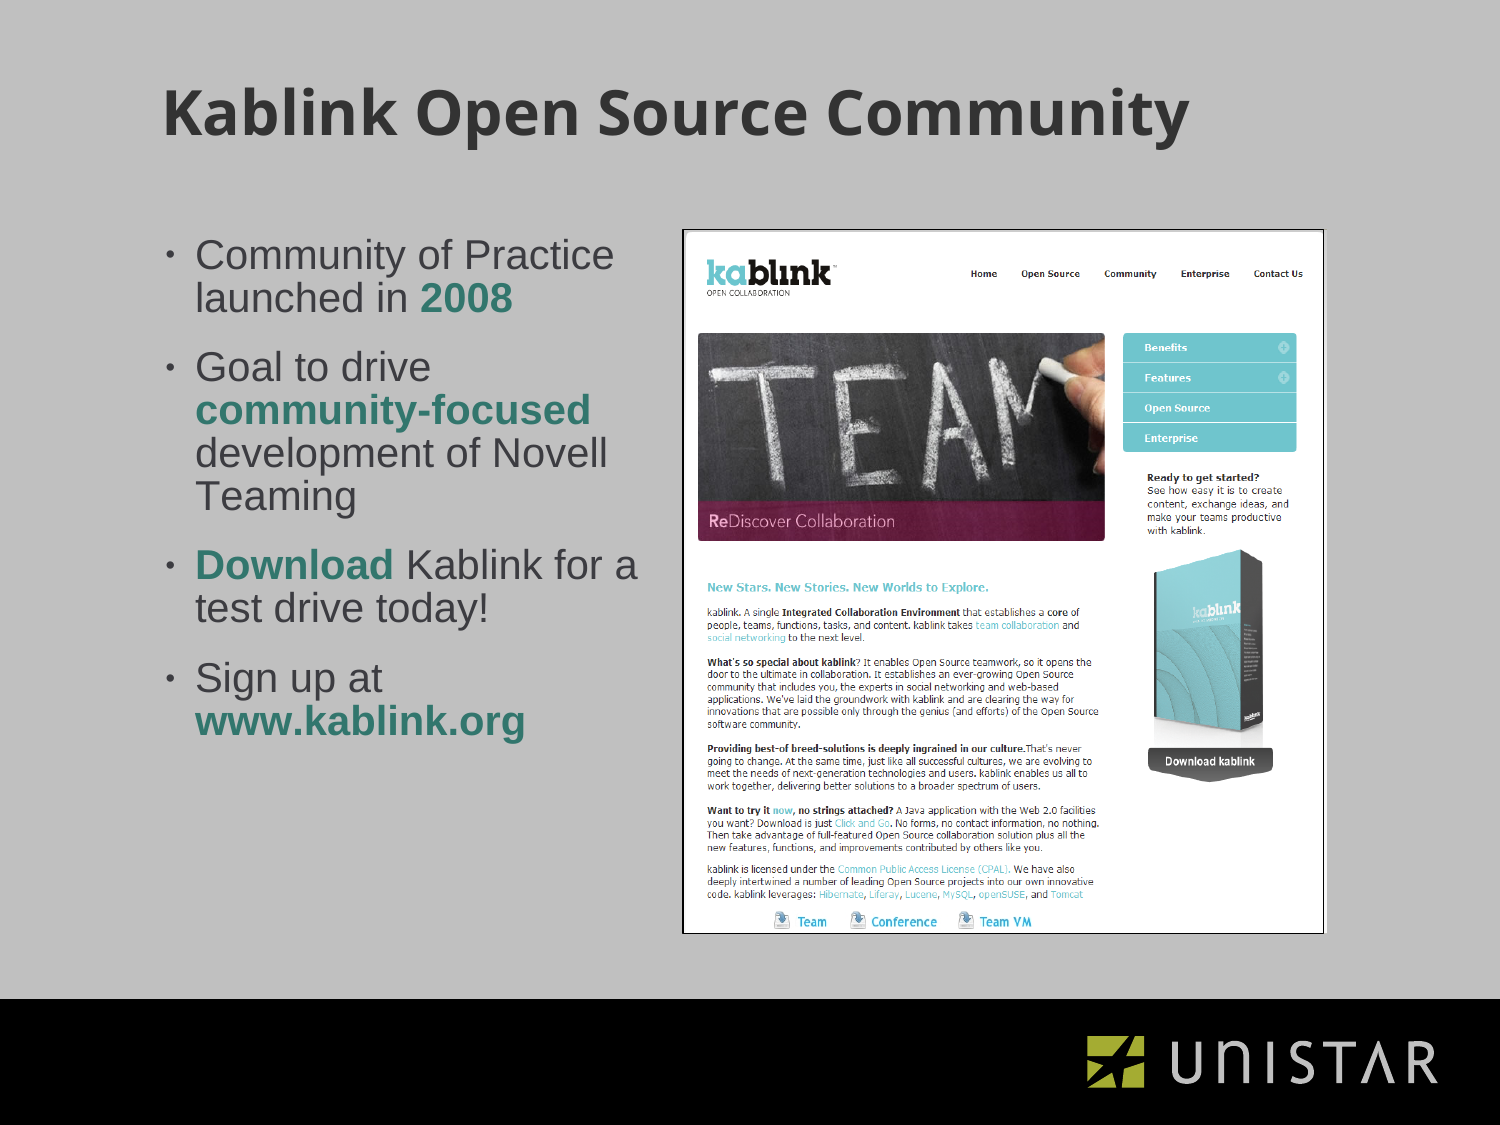

# Kablink Open Source Community
Community of Practice launched in 2008
Goal to drive community-focused development of Novell Teaming
Download Kablink for a test drive today!
Sign up at www.kablink.org